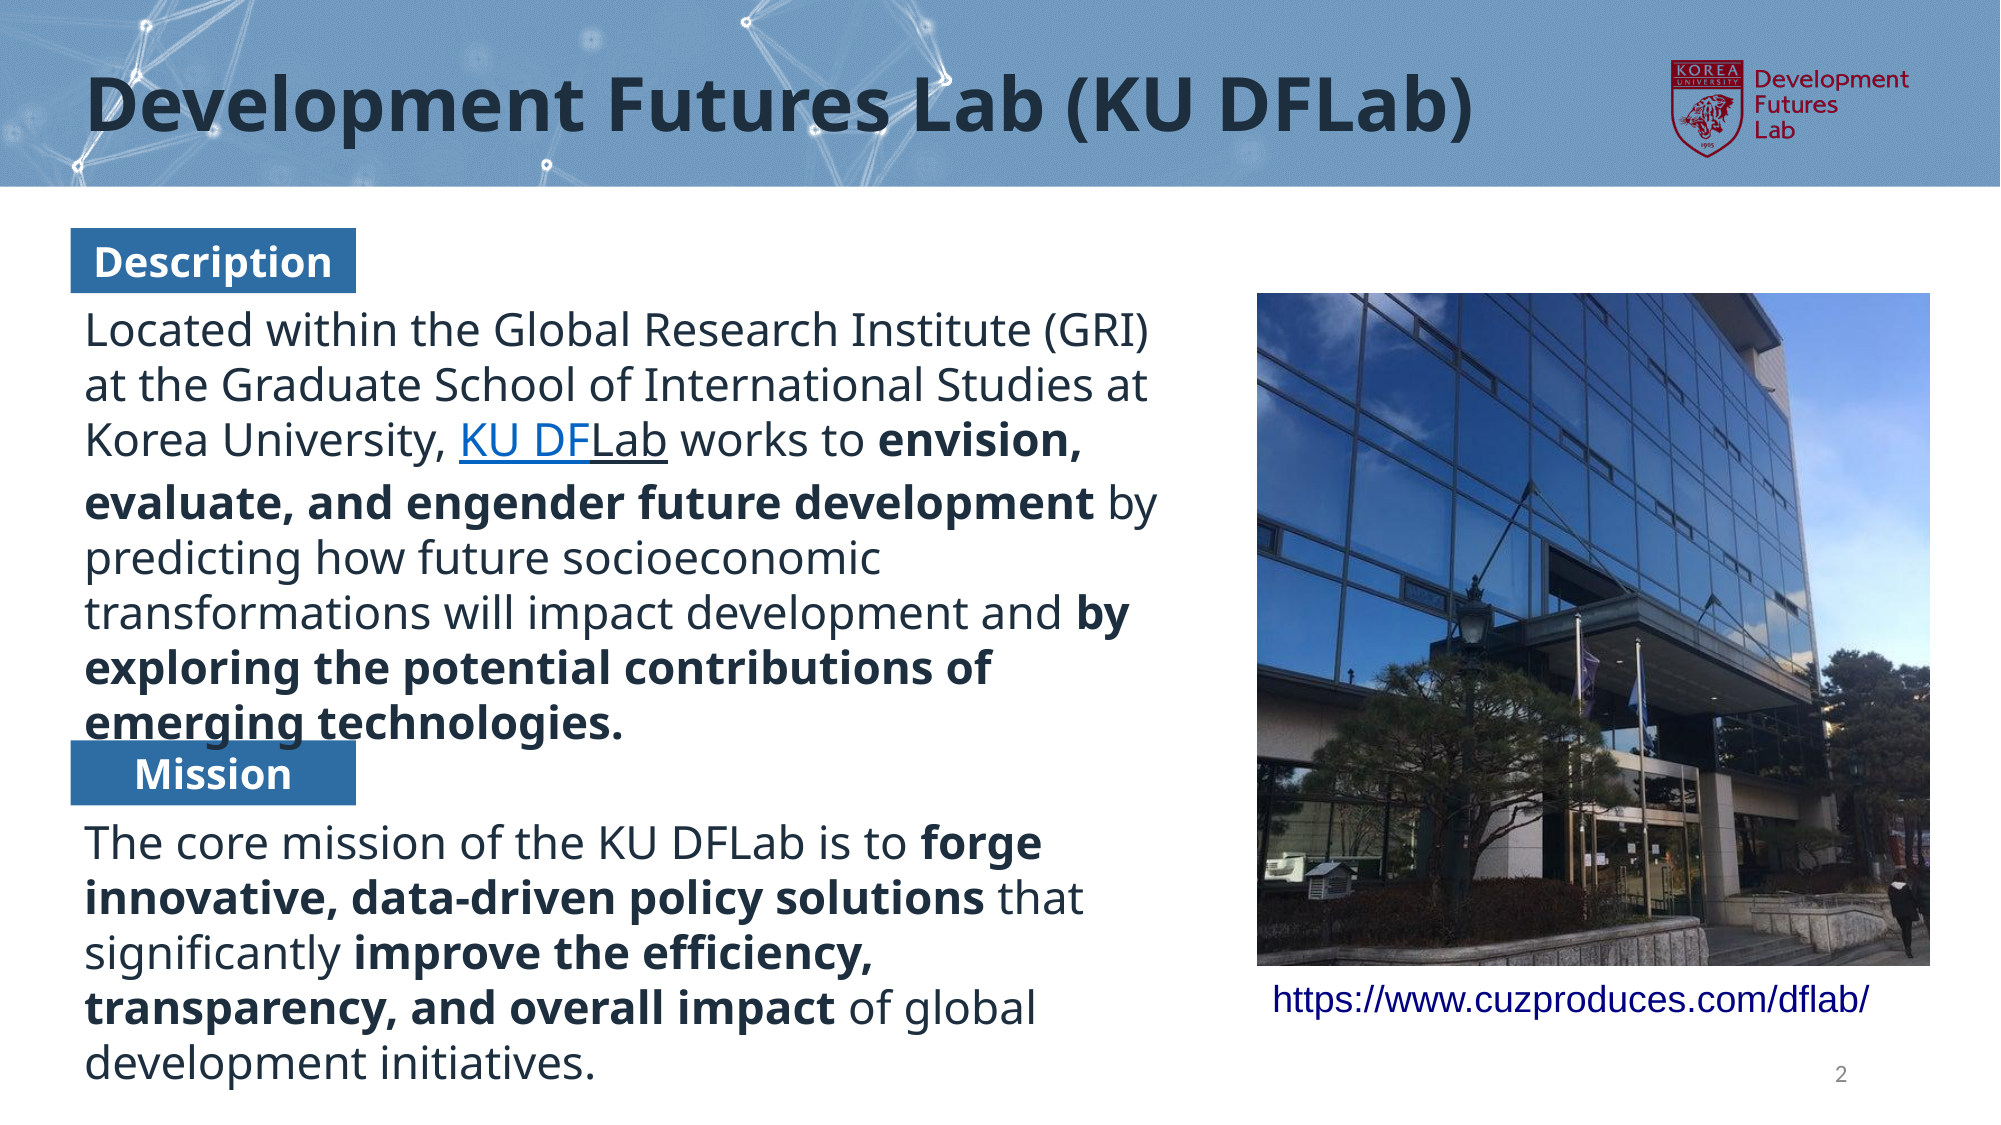

Development Futures Lab (KU DFLab)
Description
Located within the Global Research Institute (GRI) at the Graduate School of International Studies at Korea University, KU DFLab works to envision, evaluate, and engender future development by predicting how future socioeconomic transformations will impact development and by exploring the potential contributions of emerging technologies.
Mission
The core mission of the KU DFLab is to forge innovative, data-driven policy solutions that significantly improve the efficiency, transparency, and overall impact of global development initiatives.
https://www.cuzproduces.com/dflab/
2